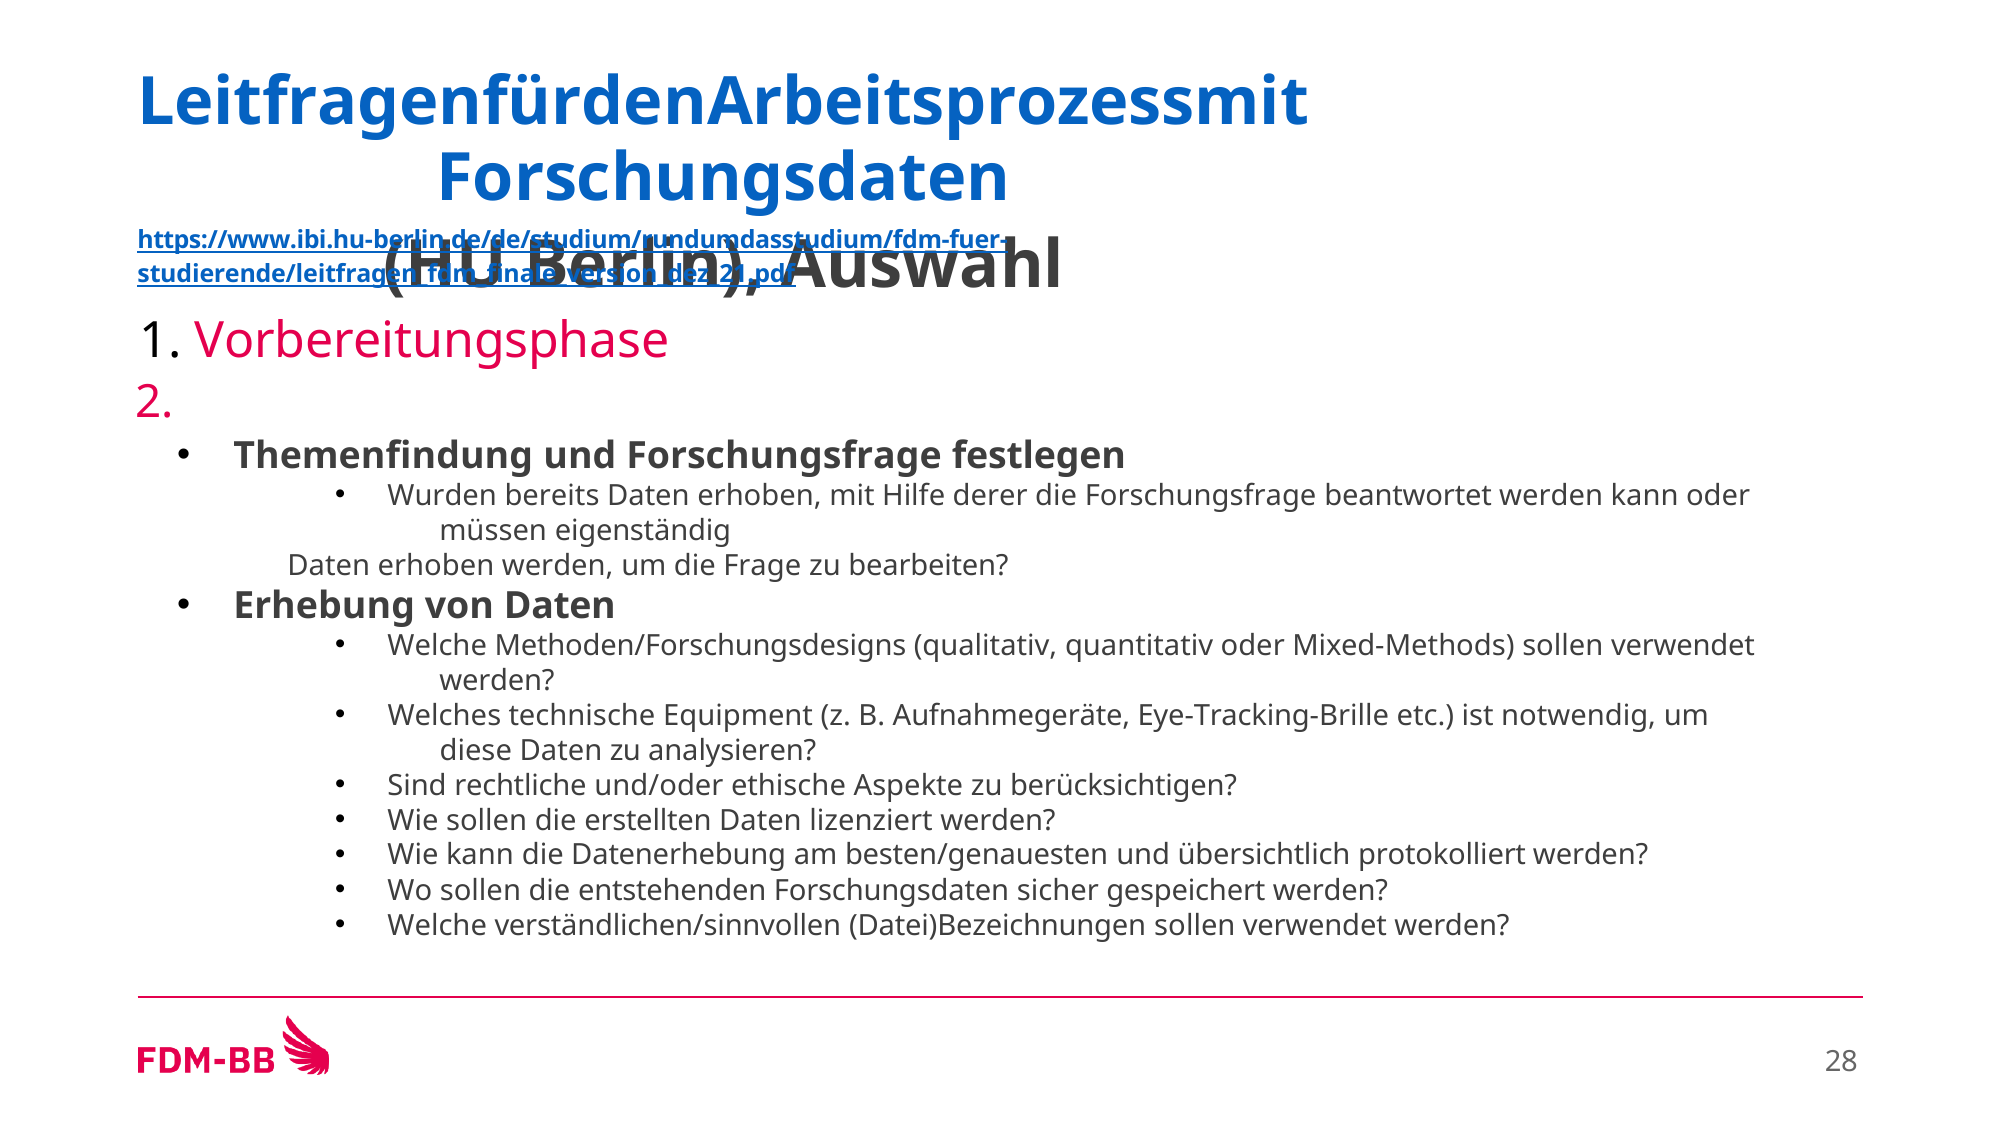

# LeitfragenfürdenArbeitsprozessmitForschungsdaten
(HU Berlin), Auswahl
https://www.ibi.hu-berlin.de/de/studium/rundumdasstudium/fdm-fuer-studierende/leitfragen_fdm_finale_version_dez_21.pdf
Vorbereitungsphase
Themenfindung und Forschungsfrage festlegen
Wurden bereits Daten erhoben, mit Hilfe derer die Forschungsfrage beantwortet werden kann oder müssen eigenständig
Daten erhoben werden, um die Frage zu bearbeiten?
Erhebung von Daten
Welche Methoden/Forschungsdesigns (qualitativ, quantitativ oder Mixed-Methods) sollen verwendet werden?
Welches technische Equipment (z. B. Aufnahmegeräte, Eye-Tracking-Brille etc.) ist notwendig, um diese Daten zu analysieren?
Sind rechtliche und/oder ethische Aspekte zu berücksichtigen?
Wie sollen die erstellten Daten lizenziert werden?
Wie kann die Datenerhebung am besten/genauesten und übersichtlich protokolliert werden?
Wo sollen die entstehenden Forschungsdaten sicher gespeichert werden?
Welche verständlichen/sinnvollen (Datei)Bezeichnungen sollen verwendet werden?
28